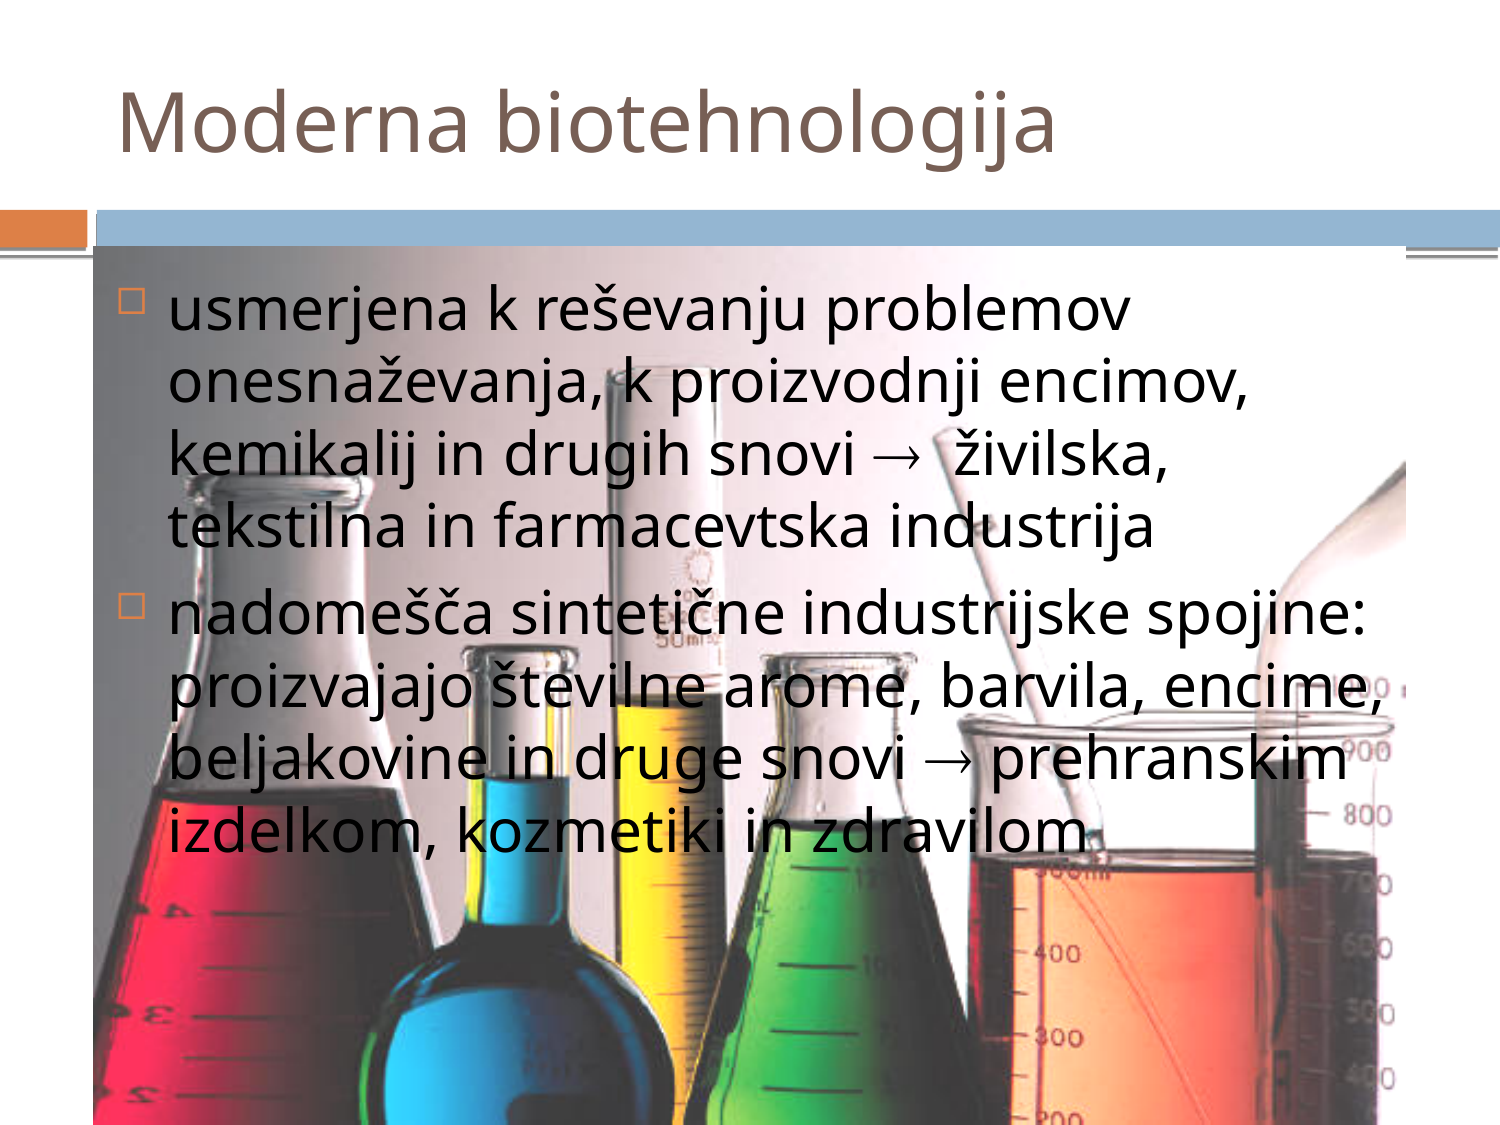

# Moderna biotehnologija
usmerjena k reševanju problemov onesnaževanja, k proizvodnji encimov, kemikalij in drugih snovi  živilska, tekstilna in farmacevtska industrija
nadomešča sintetične industrijske spojine: proizvajajo številne arome, barvila, encime, beljakovine in druge snovi  prehranskim izdelkom, kozmetiki in zdravilom